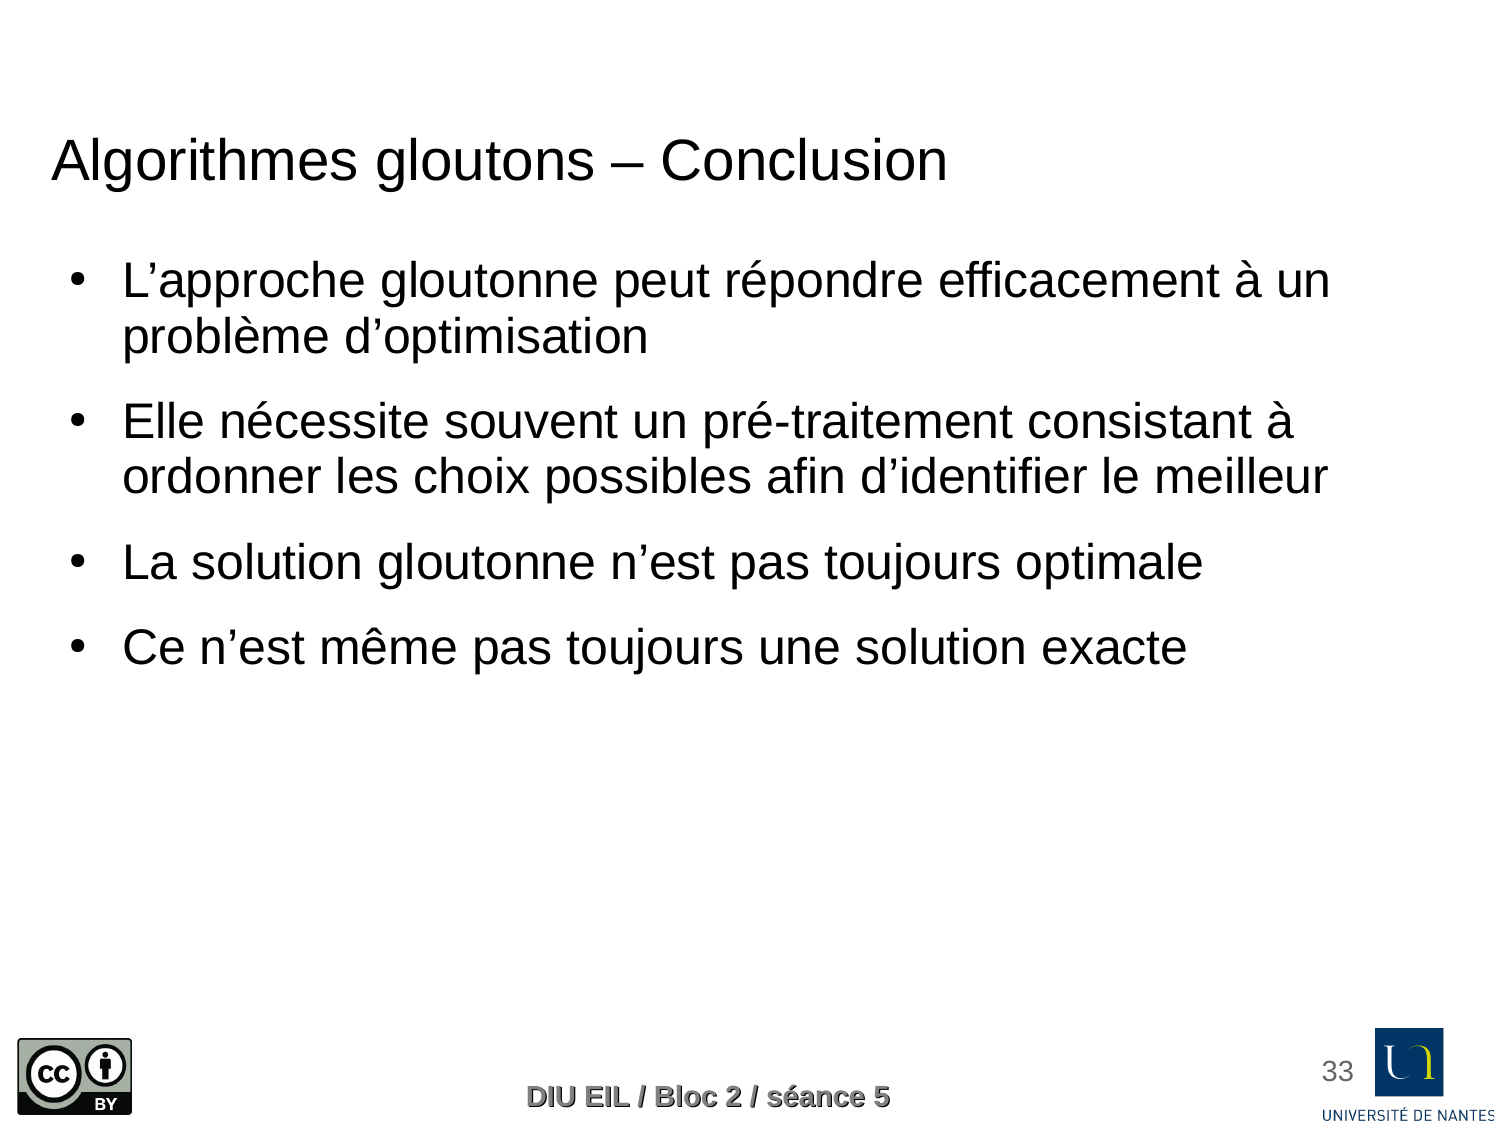

# Algorithmes gloutons – Conclusion
L’approche gloutonne peut répondre efficacement à un problème d’optimisation
Elle nécessite souvent un pré-traitement consistant à ordonner les choix possibles afin d’identifier le meilleur
La solution gloutonne n’est pas toujours optimale
Ce n’est même pas toujours une solution exacte
33